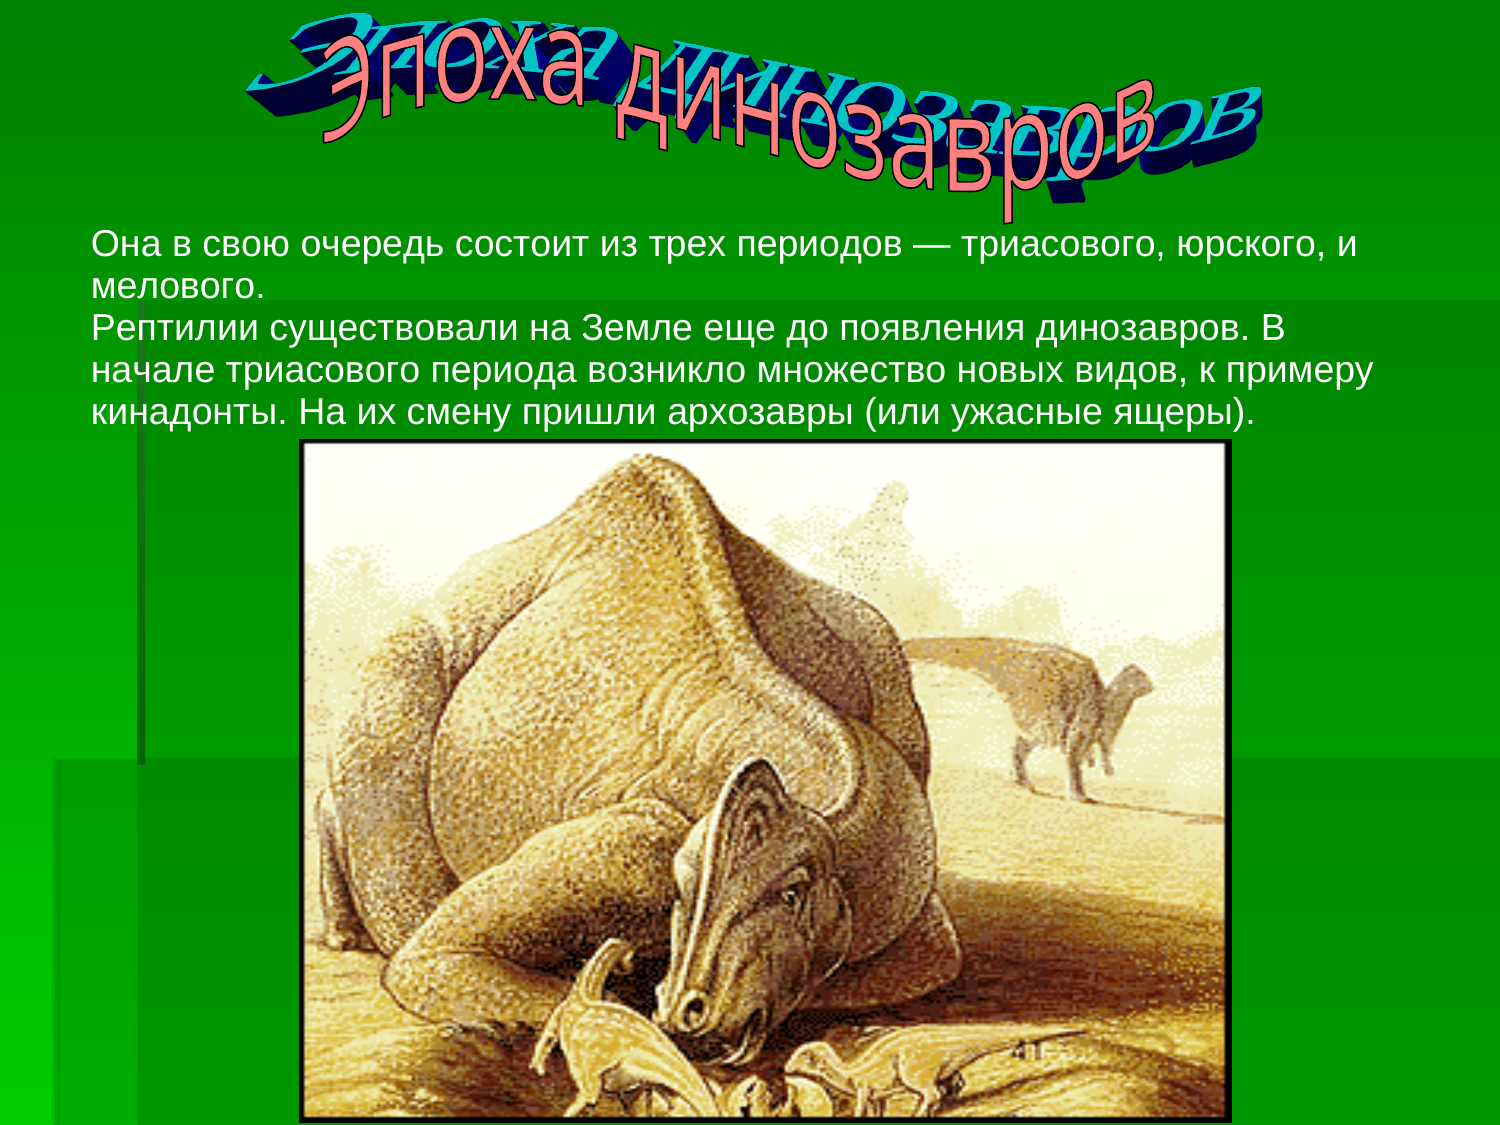

Эпоха динозавров
Эпоха динозавров
Она в свою очередь состоит из трех периодов — триасового, юрского, и мелового.
Рептилии существовали на Земле еще до появления динозавров. В начале триасового периода возникло множество новых видов, к примеру кинадонты. На их смену пришли архозавры (или ужасные ящеры).